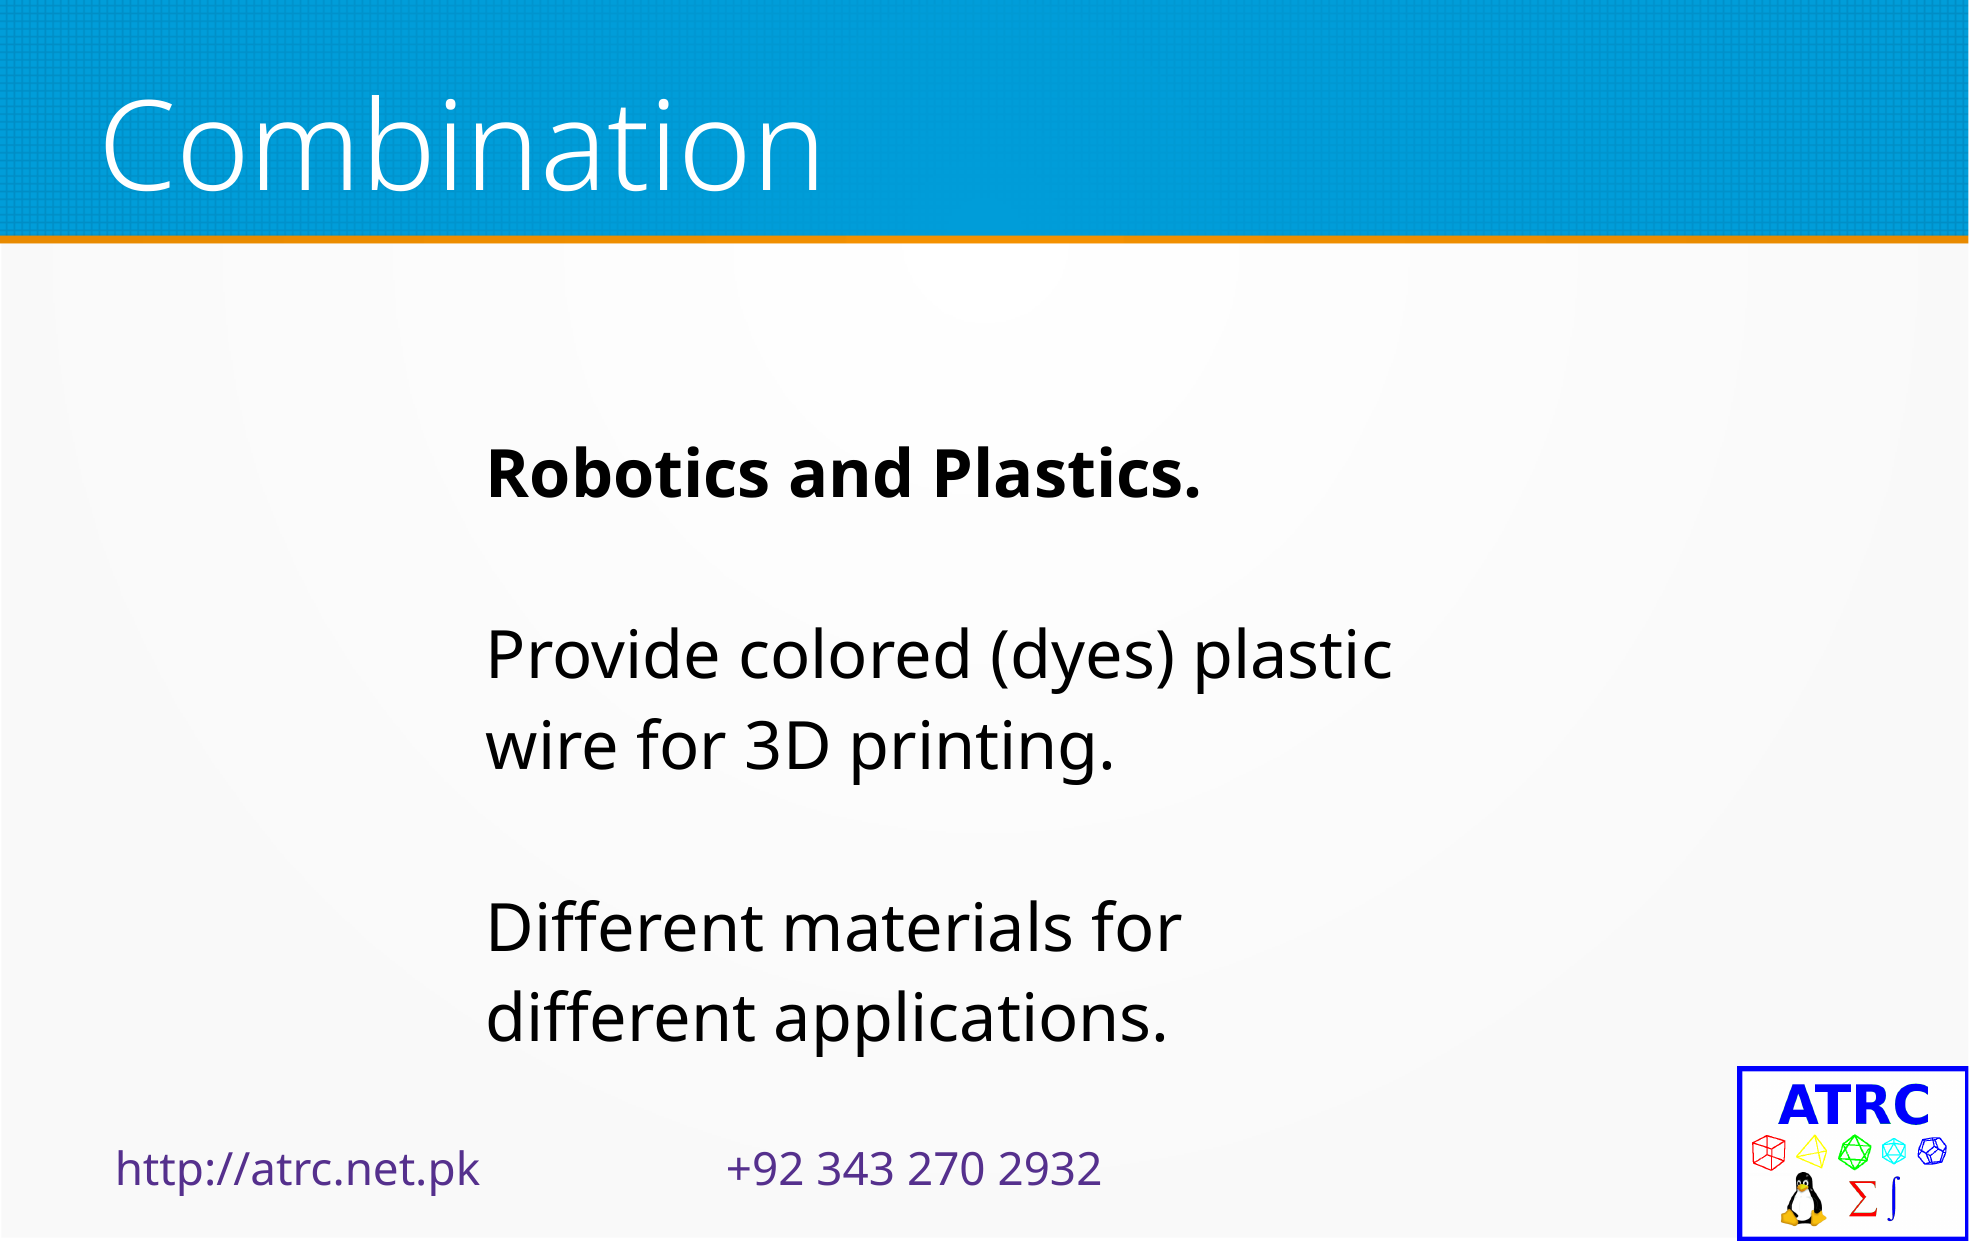

# Combination
Robotics and Plastics.
Provide colored (dyes) plastic wire for 3D printing.
Different materials for different applications.